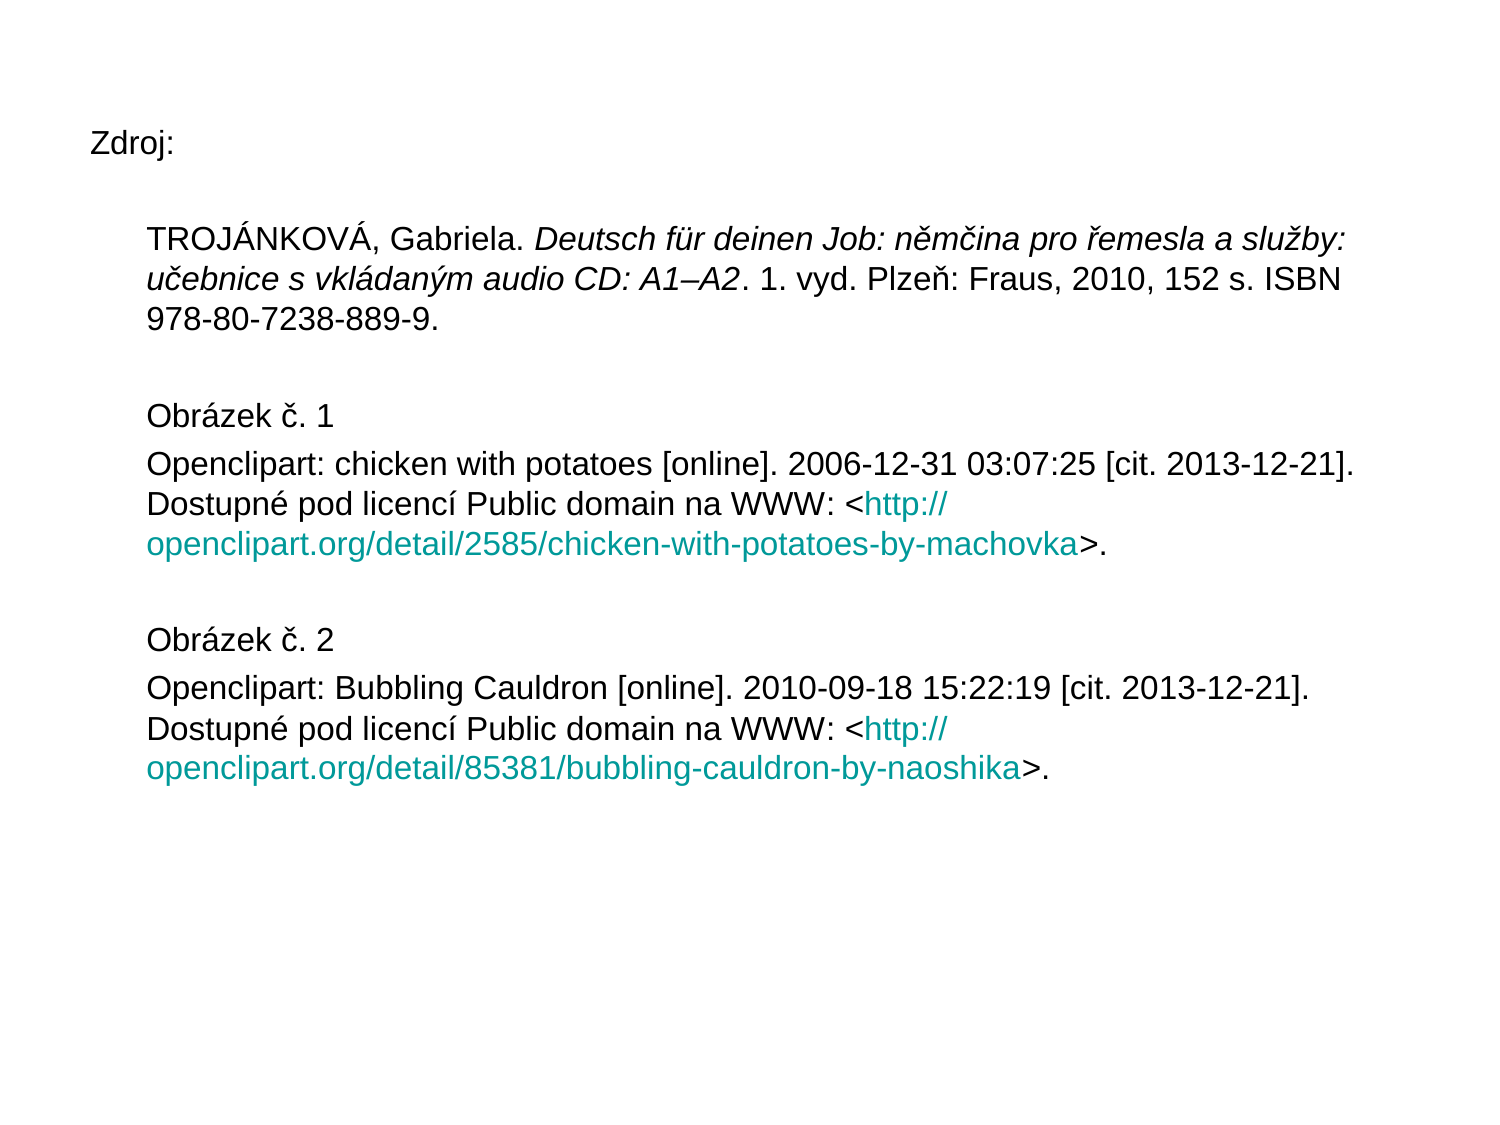

# Zdroj:
	TROJÁNKOVÁ, Gabriela. Deutsch für deinen Job: němčina pro řemesla a služby: učebnice s vkládaným audio CD: A1–A2. 1. vyd. Plzeň: Fraus, 2010, 152 s. ISBN 978-80-7238-889-9.
	Obrázek č. 1
	Openclipart: chicken with potatoes [online]. 2006-12-31 03:07:25 [cit. 2013-12-21]. Dostupné pod licencí Public domain na WWW: <http://openclipart.org/detail/2585/chicken-with-potatoes-by-machovka>.
	Obrázek č. 2
	Openclipart: Bubbling Cauldron [online]. 2010-09-18 15:22:19 [cit. 2013-12-21]. Dostupné pod licencí Public domain na WWW: <http://openclipart.org/detail/85381/bubbling-cauldron-by-naoshika>.